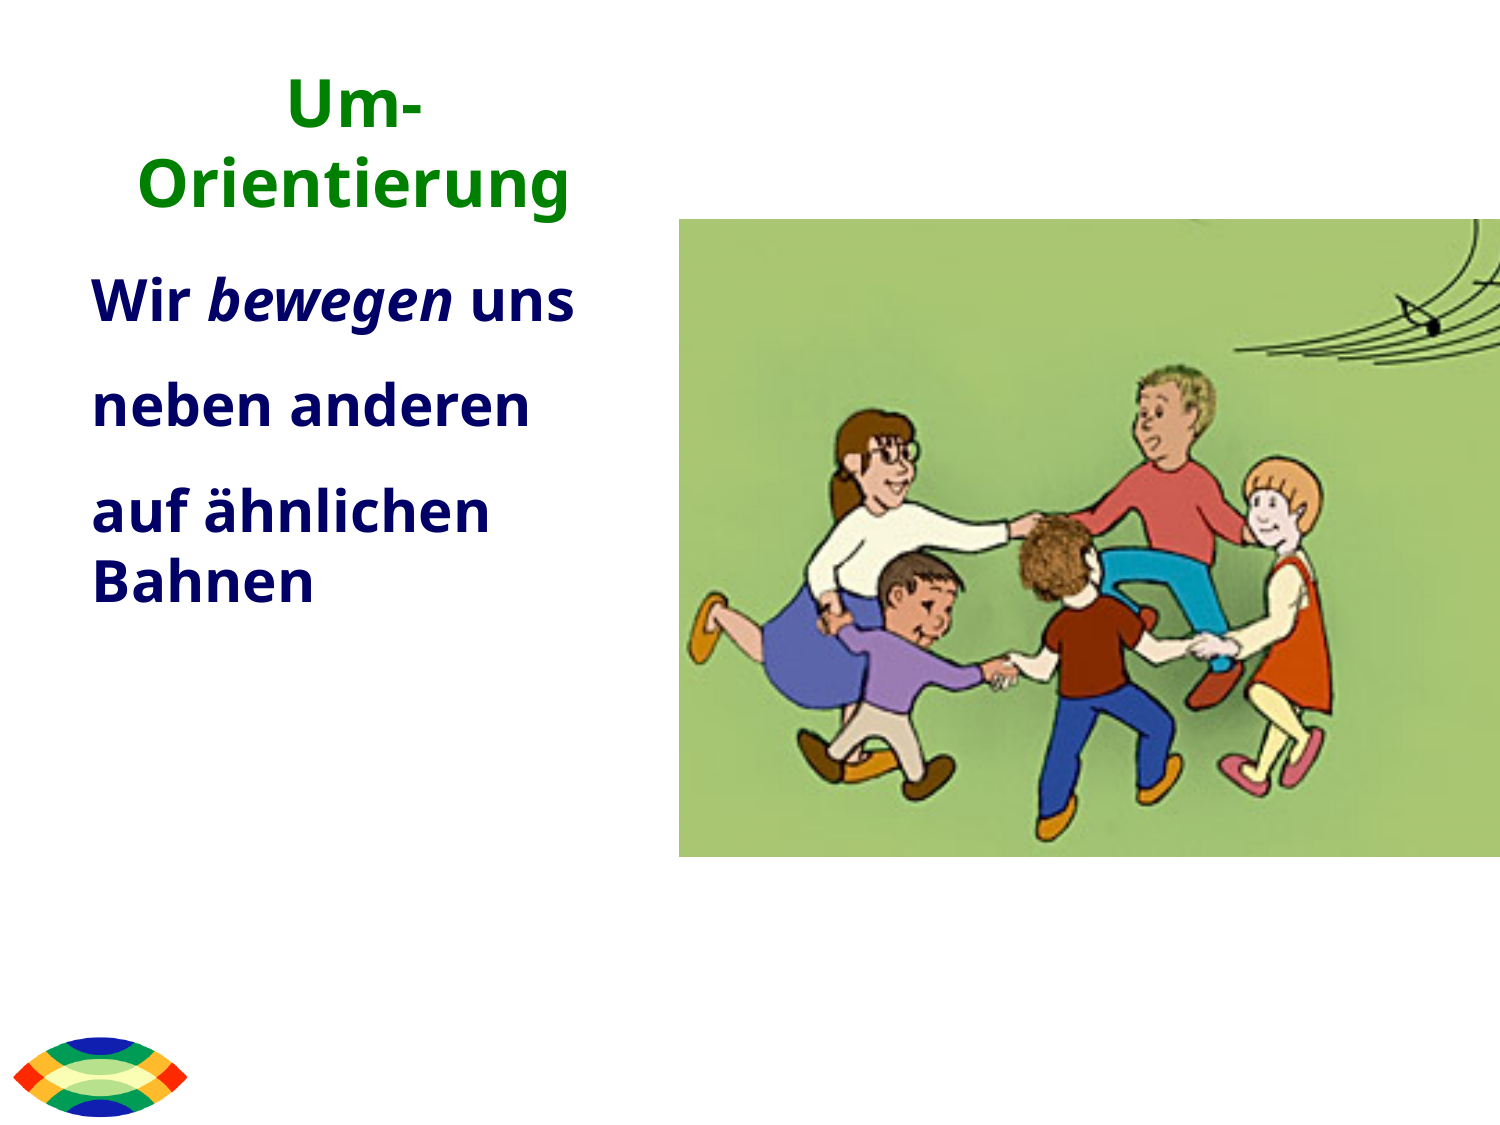

Um-Orientierung
Wir bewegen uns
neben anderen
auf ähnlichen Bahnen
in vielfältigen, wechselnden Beziehungen